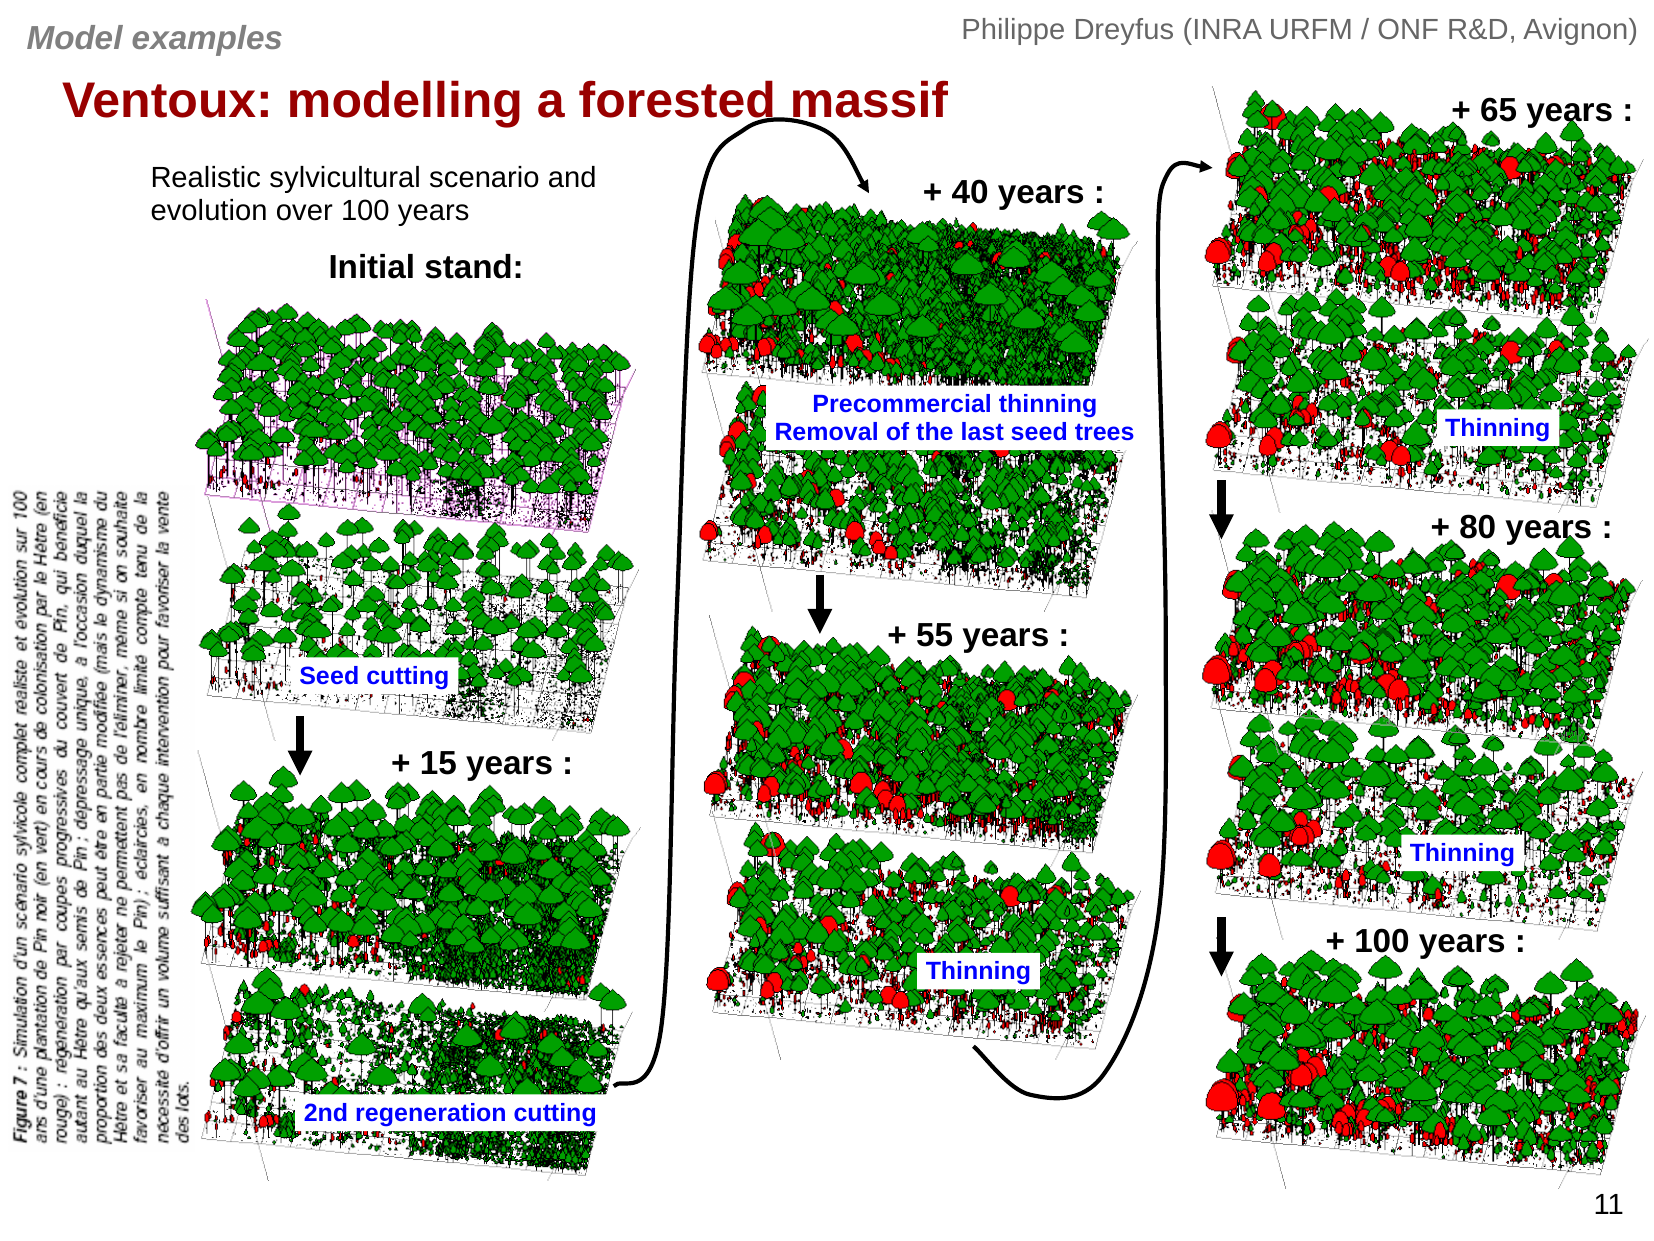

Philippe Dreyfus (INRA URFM / ONF R&D, Avignon)
Model examples
Ventoux: modelling a forested massif
+ 65 years :
Thinning
Realistic sylvicultural scenario and evolution over 100 years
+ 40 years :
Precommercial thinning
Removal of the last seed trees
Initial stand:
+ 80 years :
Thinning
+ 55 years :
Thinning
Seed cutting
+ 15 years :
2nd regeneration cutting
+ 100 years :